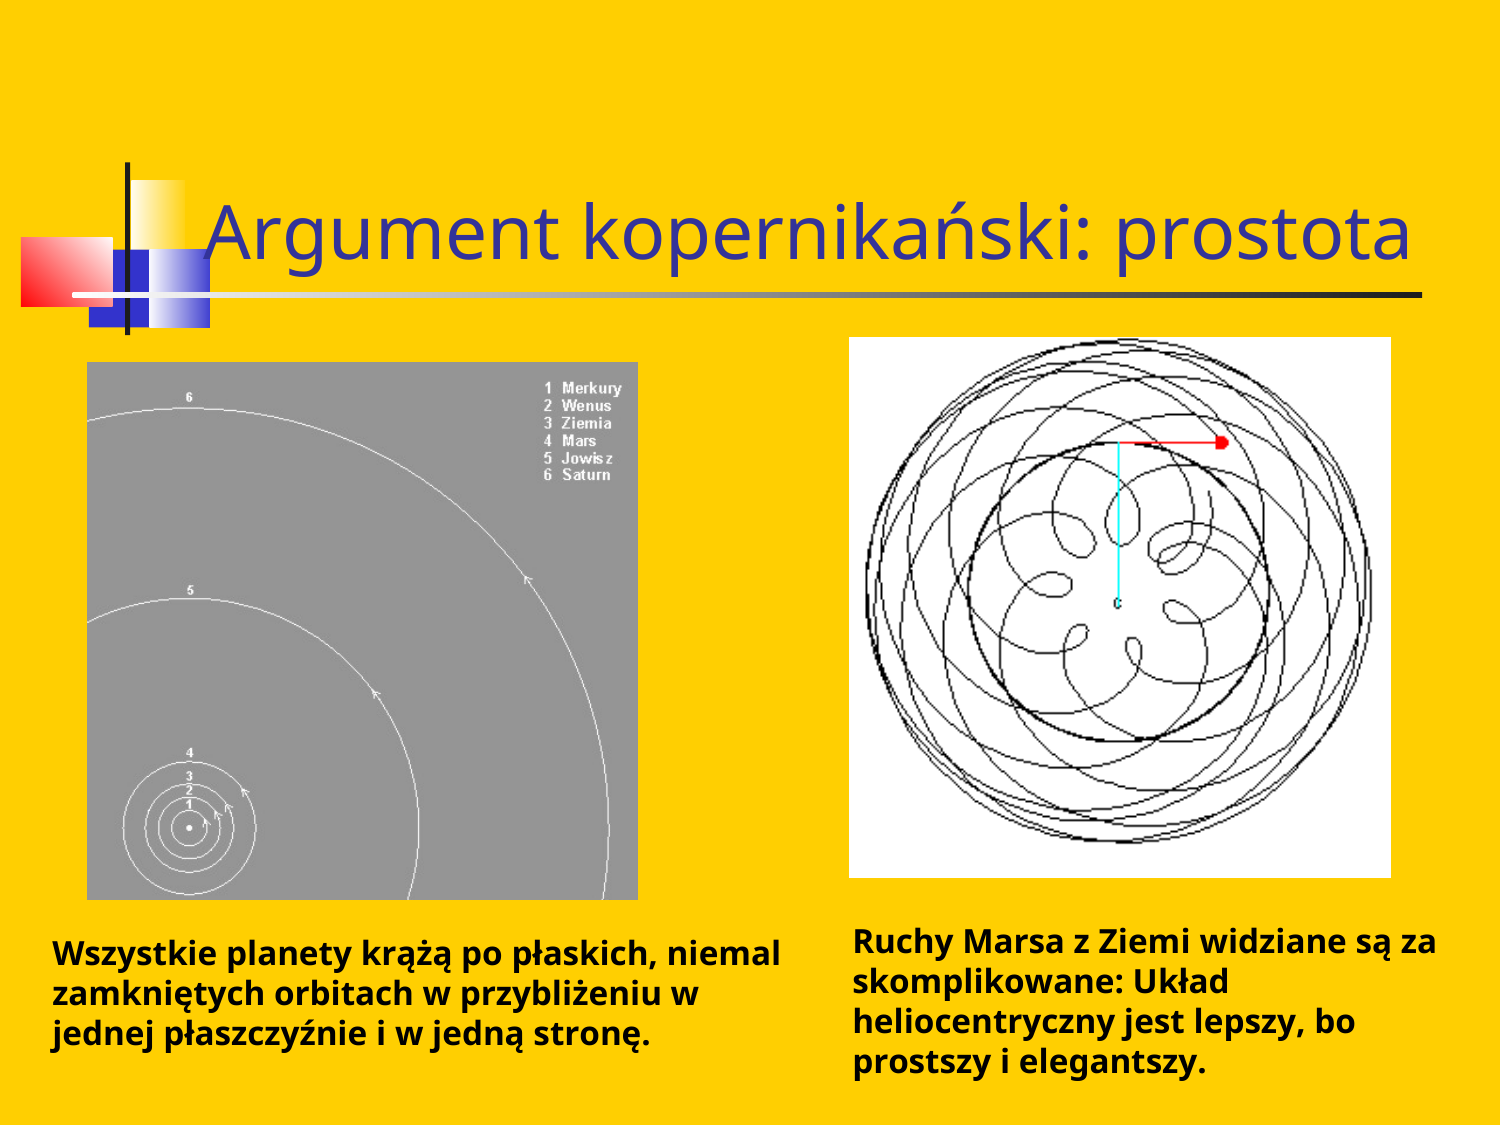

# Argument kopernikański: prostota
Ruchy Marsa z Ziemi widziane są za skomplikowane: Układ heliocentryczny jest lepszy, bo prostszy i elegantszy.
Wszystkie planety krążą po płaskich, niemal zamkniętych orbitach w przybliżeniu w jednej płaszczyźnie i w jedną stronę.